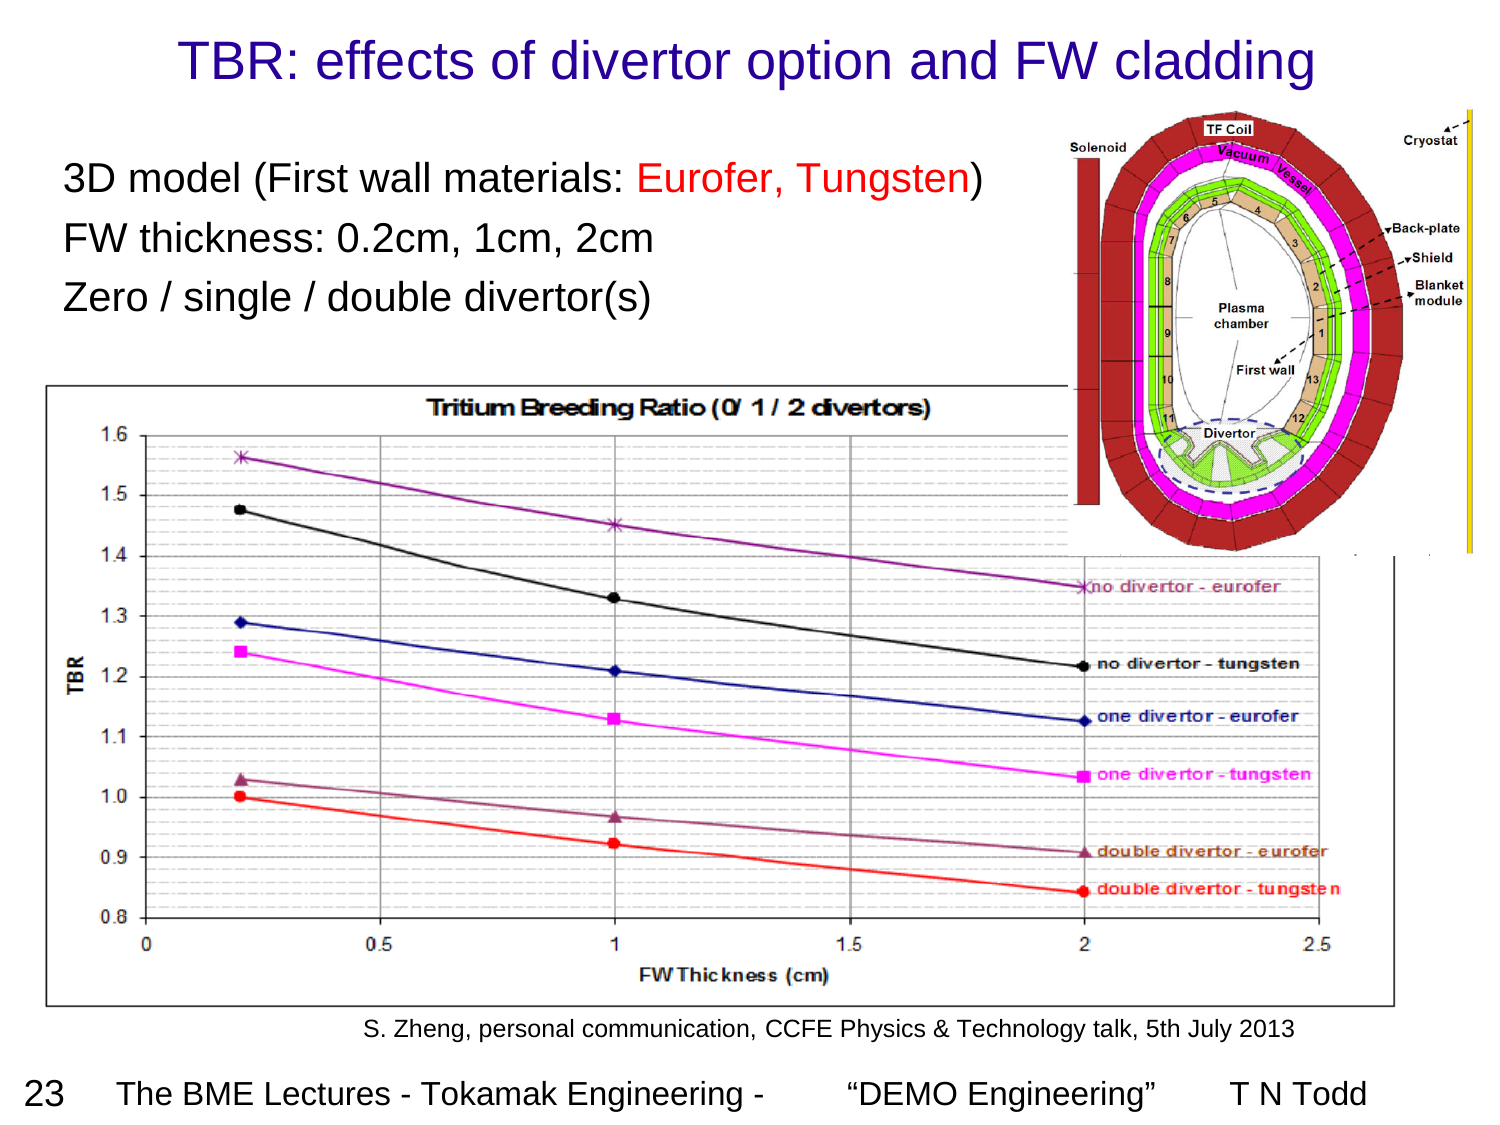

TBR: effects of divertor option and FW cladding
3D model (First wall materials: Eurofer, Tungsten)
FW thickness: 0.2cm, 1cm, 2cm
Zero / single / double divertor(s)
S. Zheng, personal communication, CCFE Physics & Technology talk, 5th July 2013